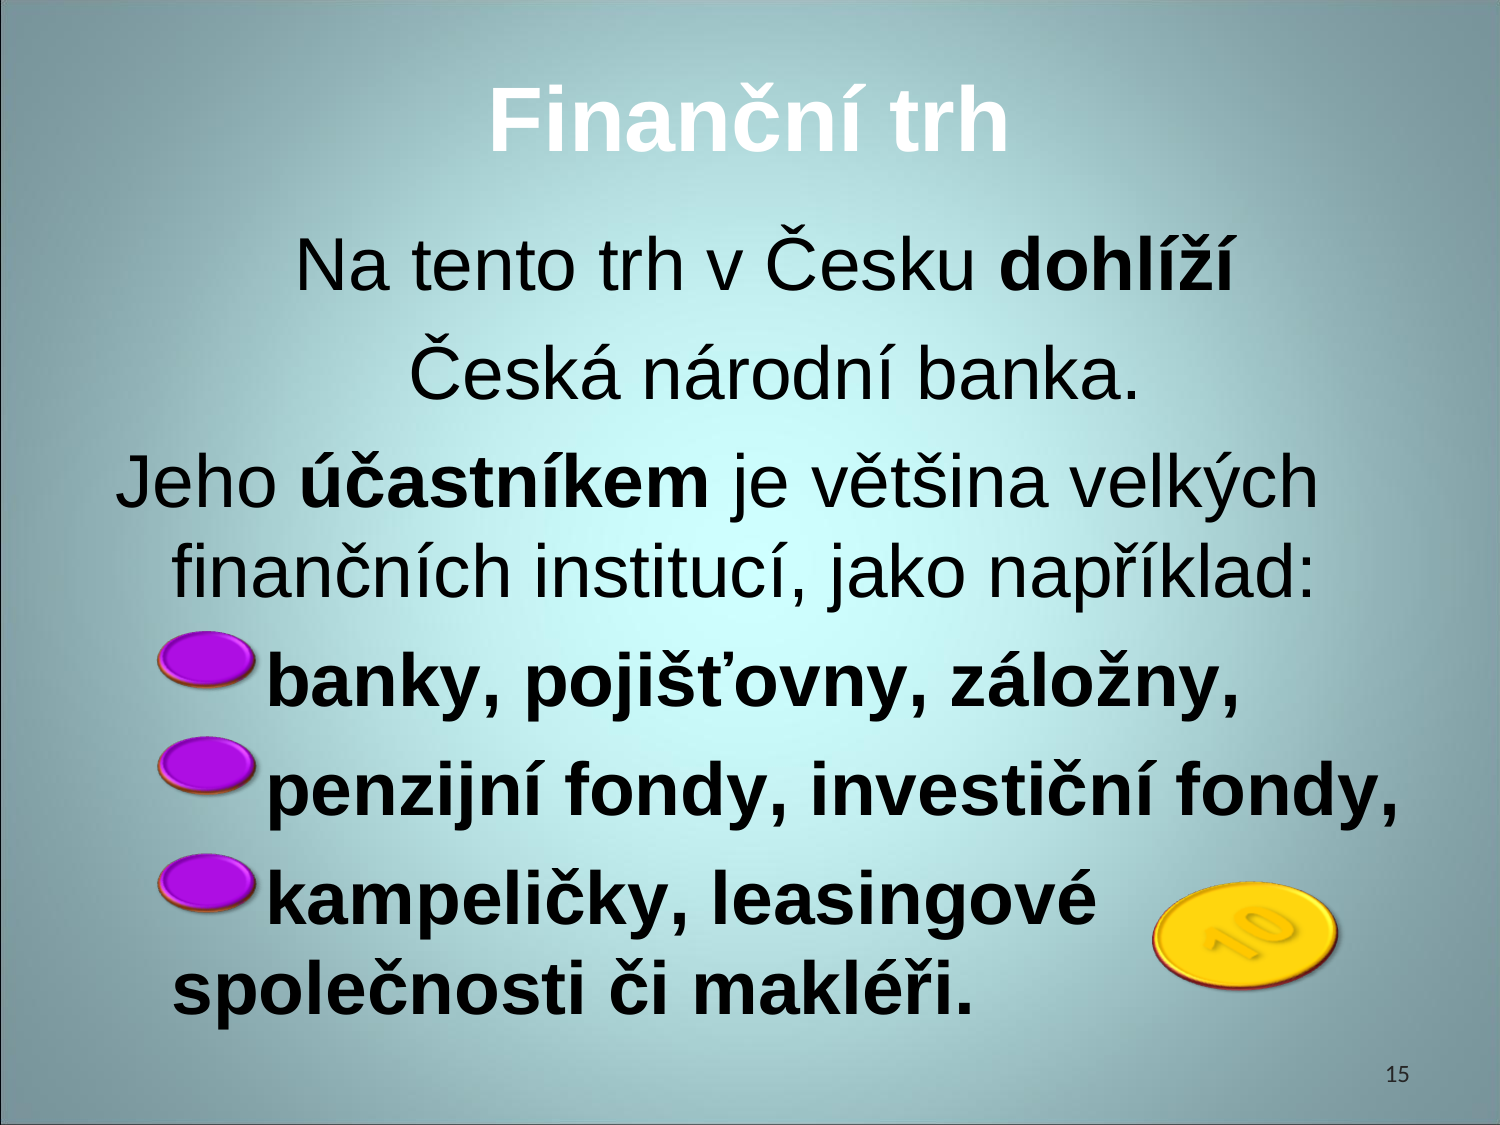

# Finanční trh
Na tento trh v Česku dohlíží
Česká národní banka.
Jeho účastníkem je většina velkých finančních institucí, jako například:
		banky, pojišťovny, záložny,
		penzijní fondy, investiční fondy,
		kampeličky, leasingové 	společnosti či makléři.